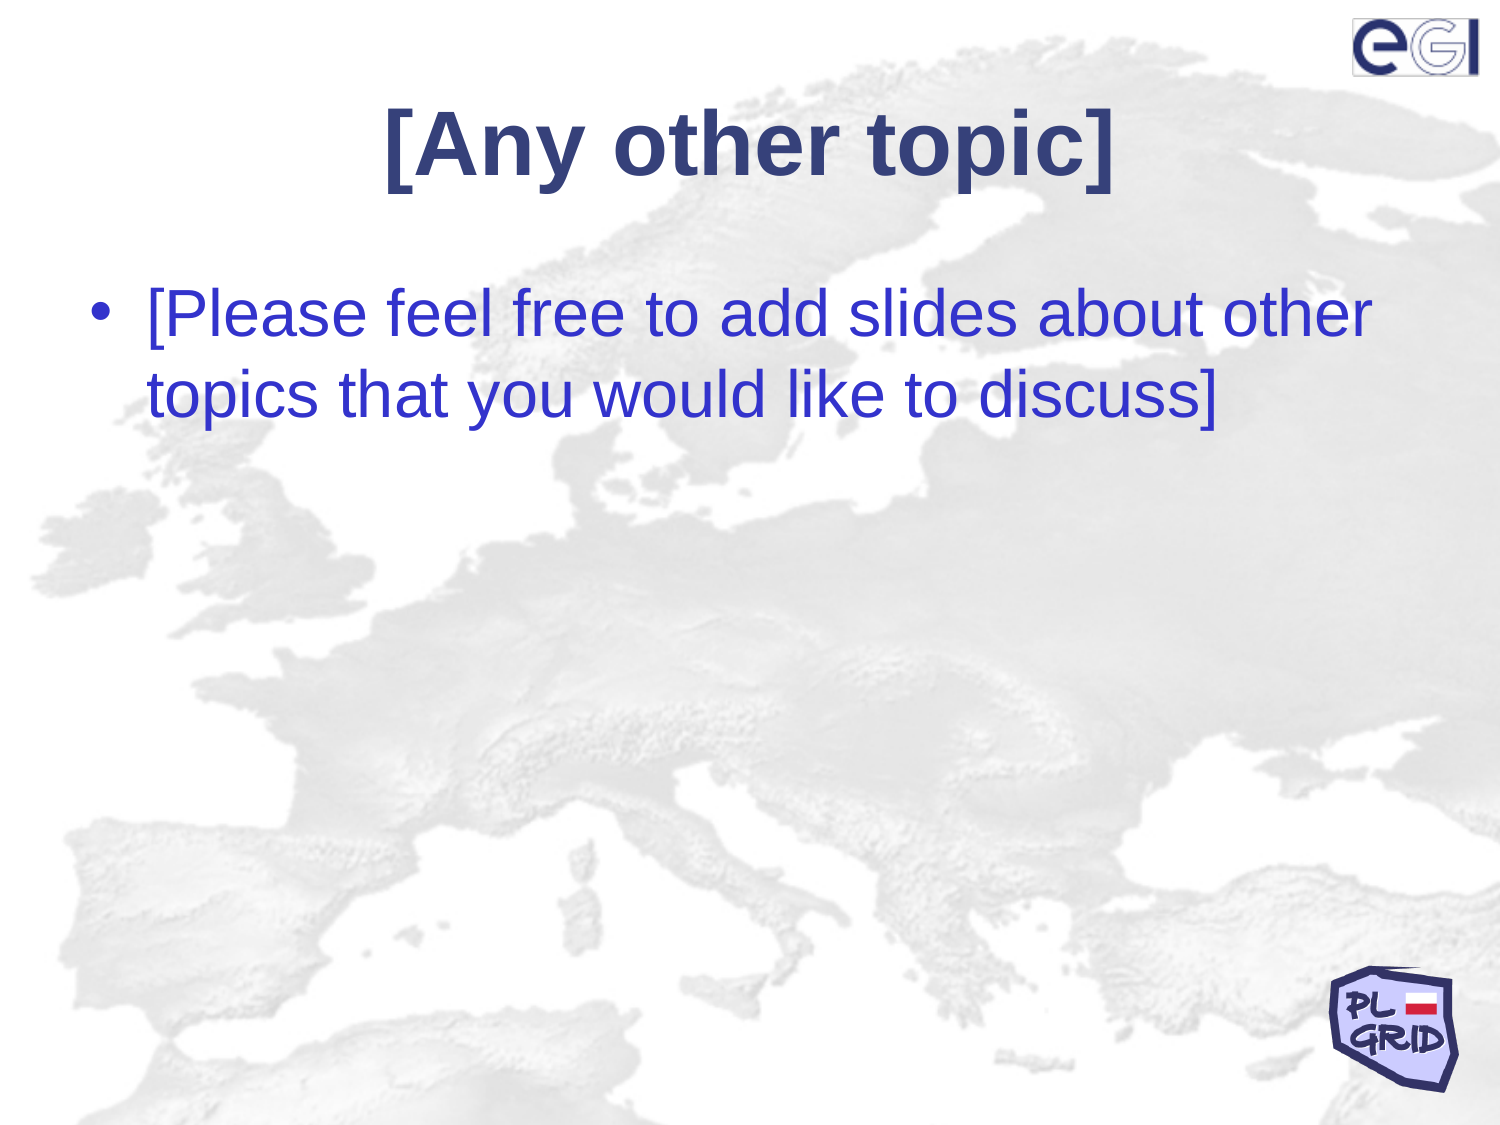

# [Any other topic]
[Please feel free to add slides about other topics that you would like to discuss]